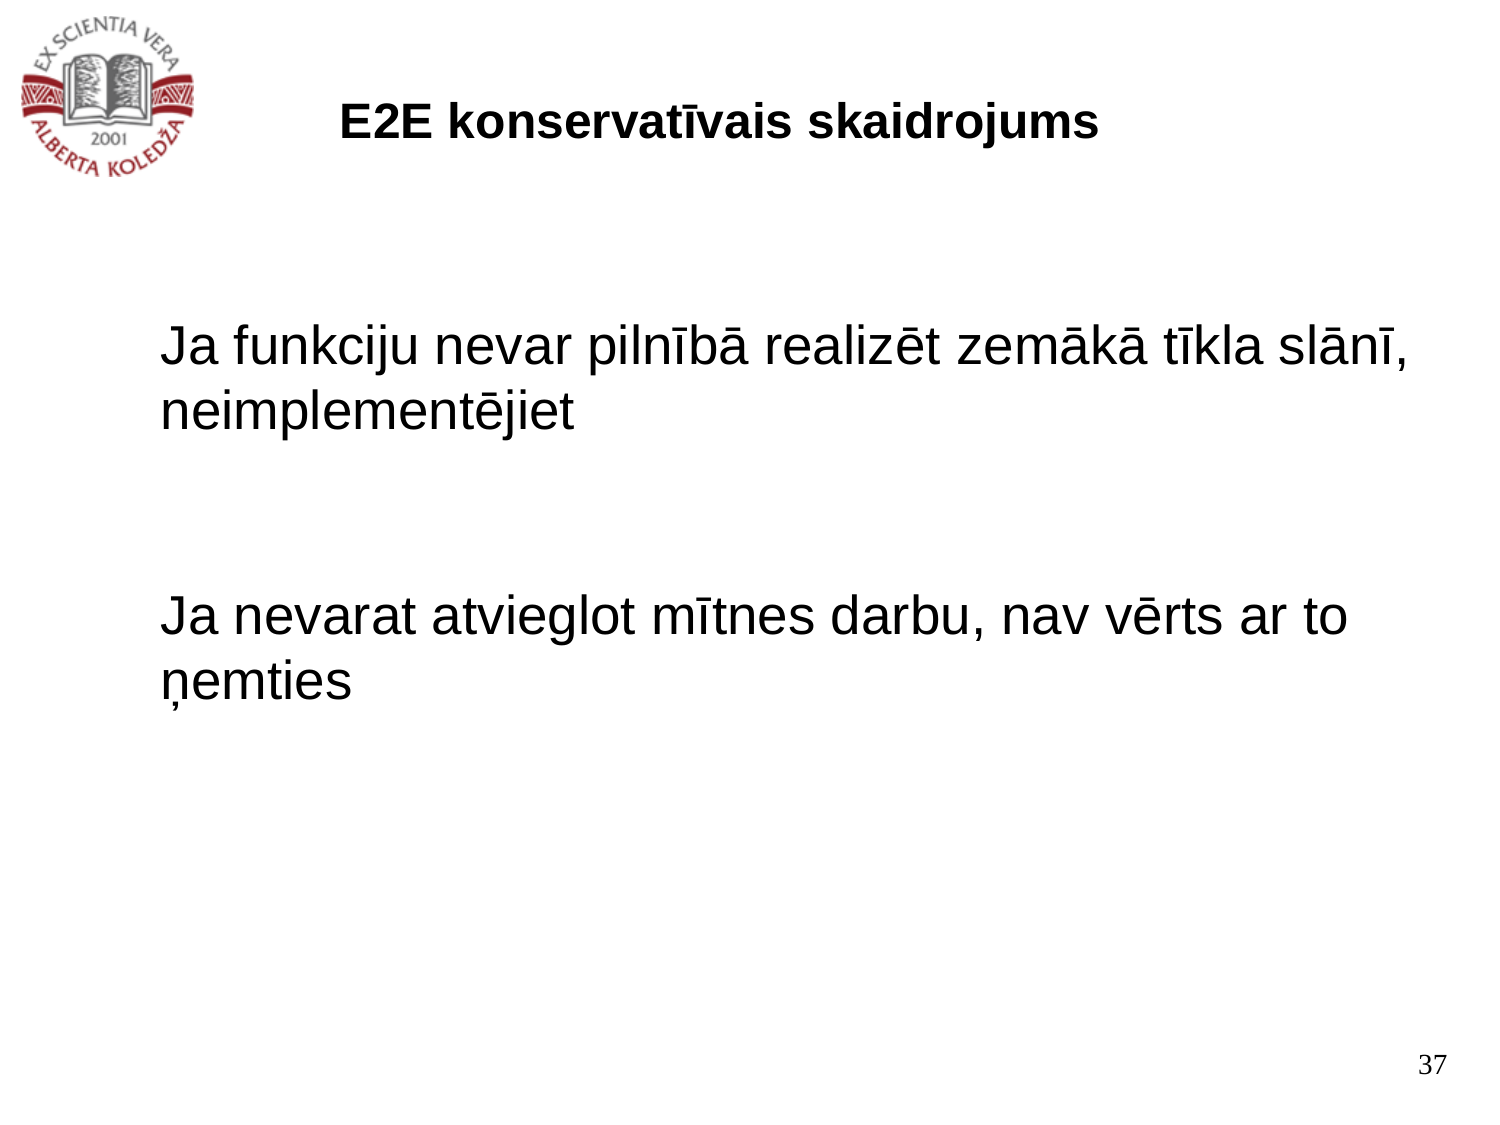

# E2E konservatīvais skaidrojums
Ja funkciju nevar pilnībā realizēt zemākā tīkla slānī, neimplementējiet
Ja nevarat atvieglot mītnes darbu, nav vērts ar to ņemties